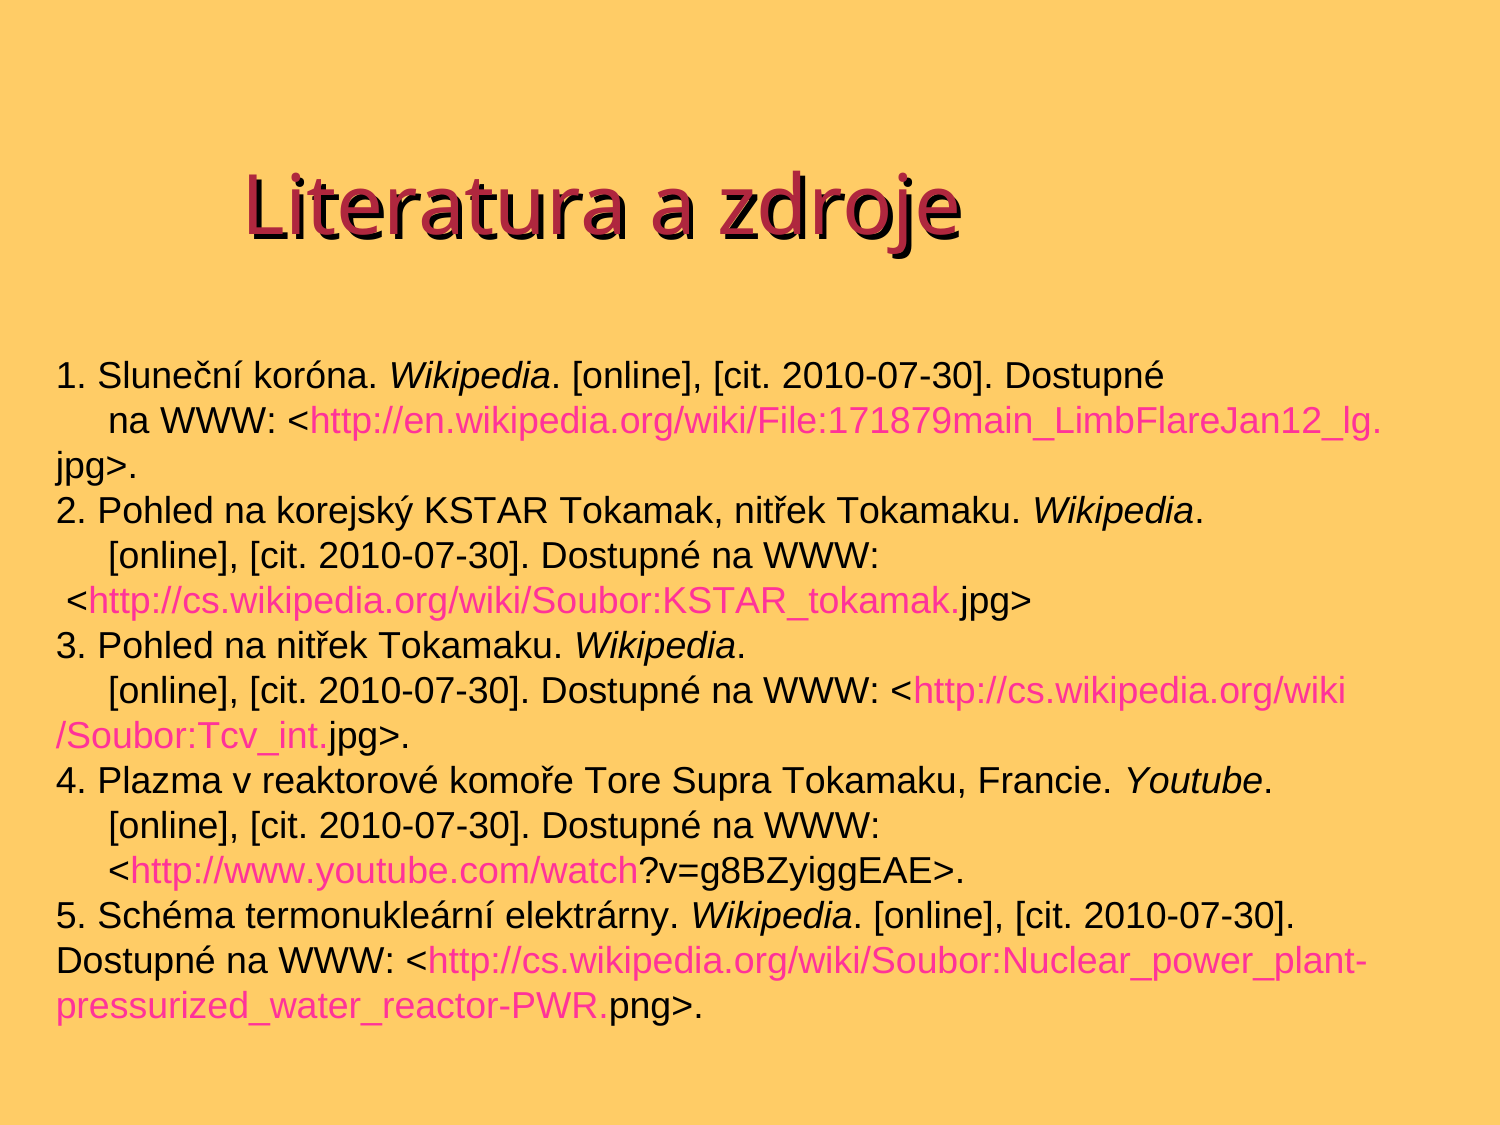

# Literatura a zdroje
1. Sluneční koróna. Wikipedia. [online], [cit. 2010-07-30]. Dostupné
 na WWW: <http://en.wikipedia.org/wiki/File:171879main_LimbFlareJan12_lg.jpg>.
2. Pohled na korejský KSTAR Tokamak, nitřek Tokamaku. Wikipedia.
 [online], [cit. 2010-07-30]. Dostupné na WWW:
 <http://cs.wikipedia.org/wiki/Soubor:KSTAR_tokamak.jpg>
3. Pohled na nitřek Tokamaku. Wikipedia.
 [online], [cit. 2010-07-30]. Dostupné na WWW: <http://cs.wikipedia.org/wiki/Soubor:Tcv_int.jpg>.
4. Plazma v reaktorové komoře Tore Supra Tokamaku, Francie. Youtube.
 [online], [cit. 2010-07-30]. Dostupné na WWW:
 <http://www.youtube.com/watch?v=g8BZyiggEAE>.
5. Schéma termonukleární elektrárny. Wikipedia. [online], [cit. 2010-07-30]. Dostupné na WWW: <http://cs.wikipedia.org/wiki/Soubor:Nuclear_power_plant-pressurized_water_reactor-PWR.png>.